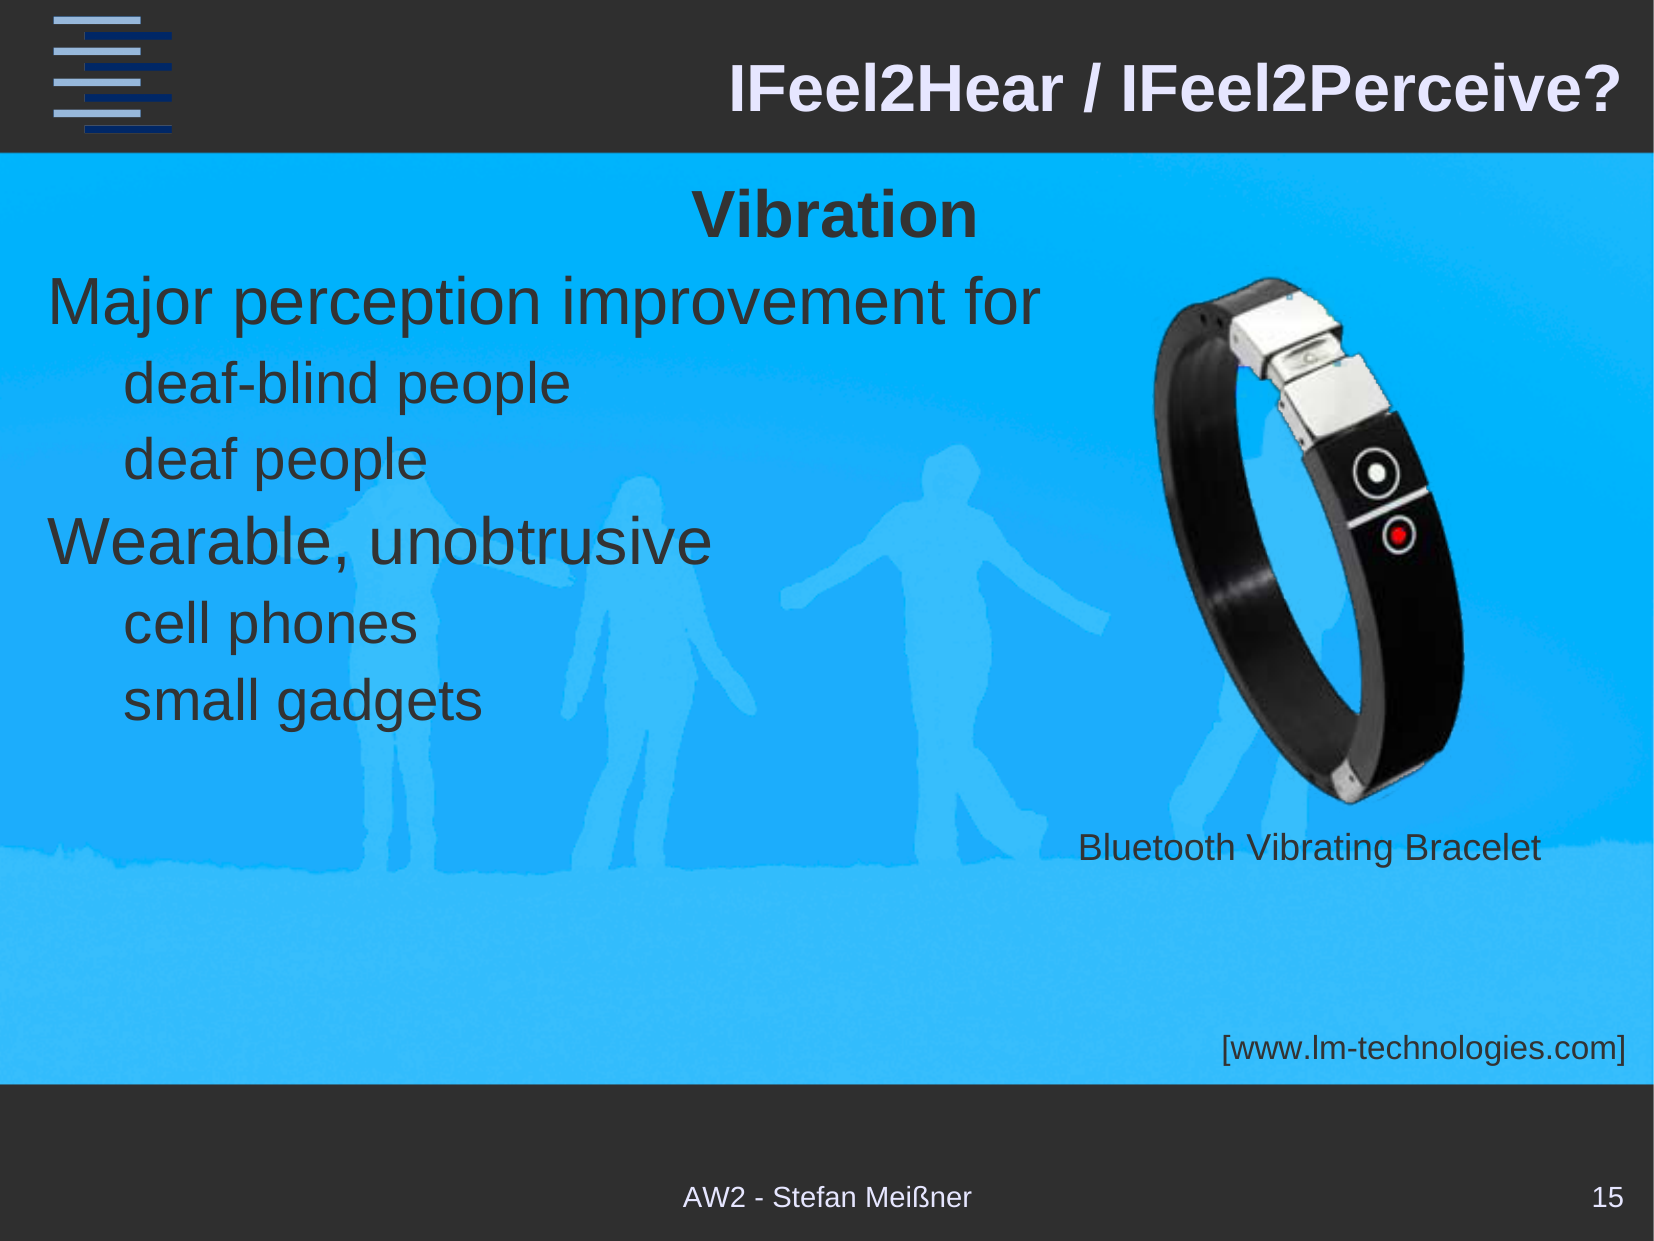

# IFeel2Hear / IFeel2Perceive?
Vibration
Major perception improvement for
deaf-blind people
deaf people
Wearable, unobtrusive
cell phones
small gadgets
Bluetooth Vibrating Bracelet
[www.lm-technologies.com]
AW2 - Stefan Meißner
15